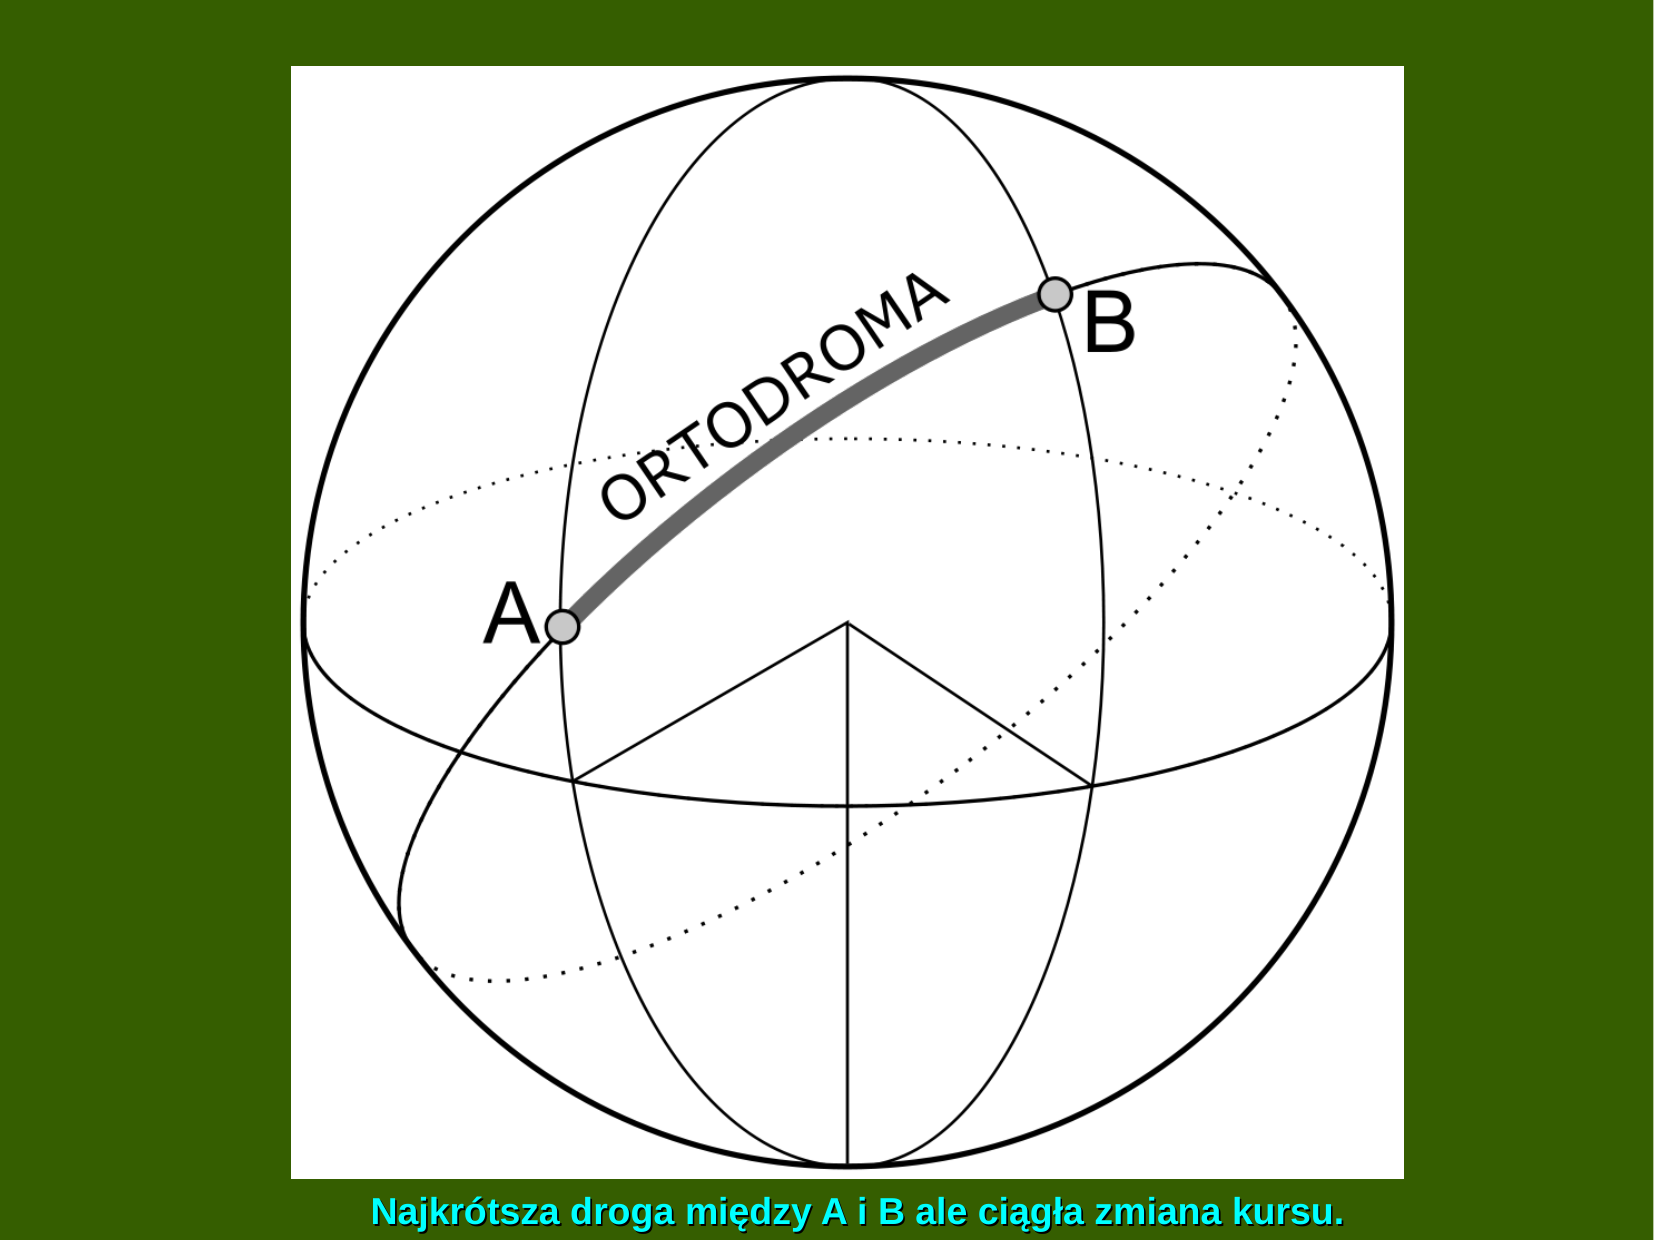

Najkrótsza droga między A i B ale ciągła zmiana kursu.